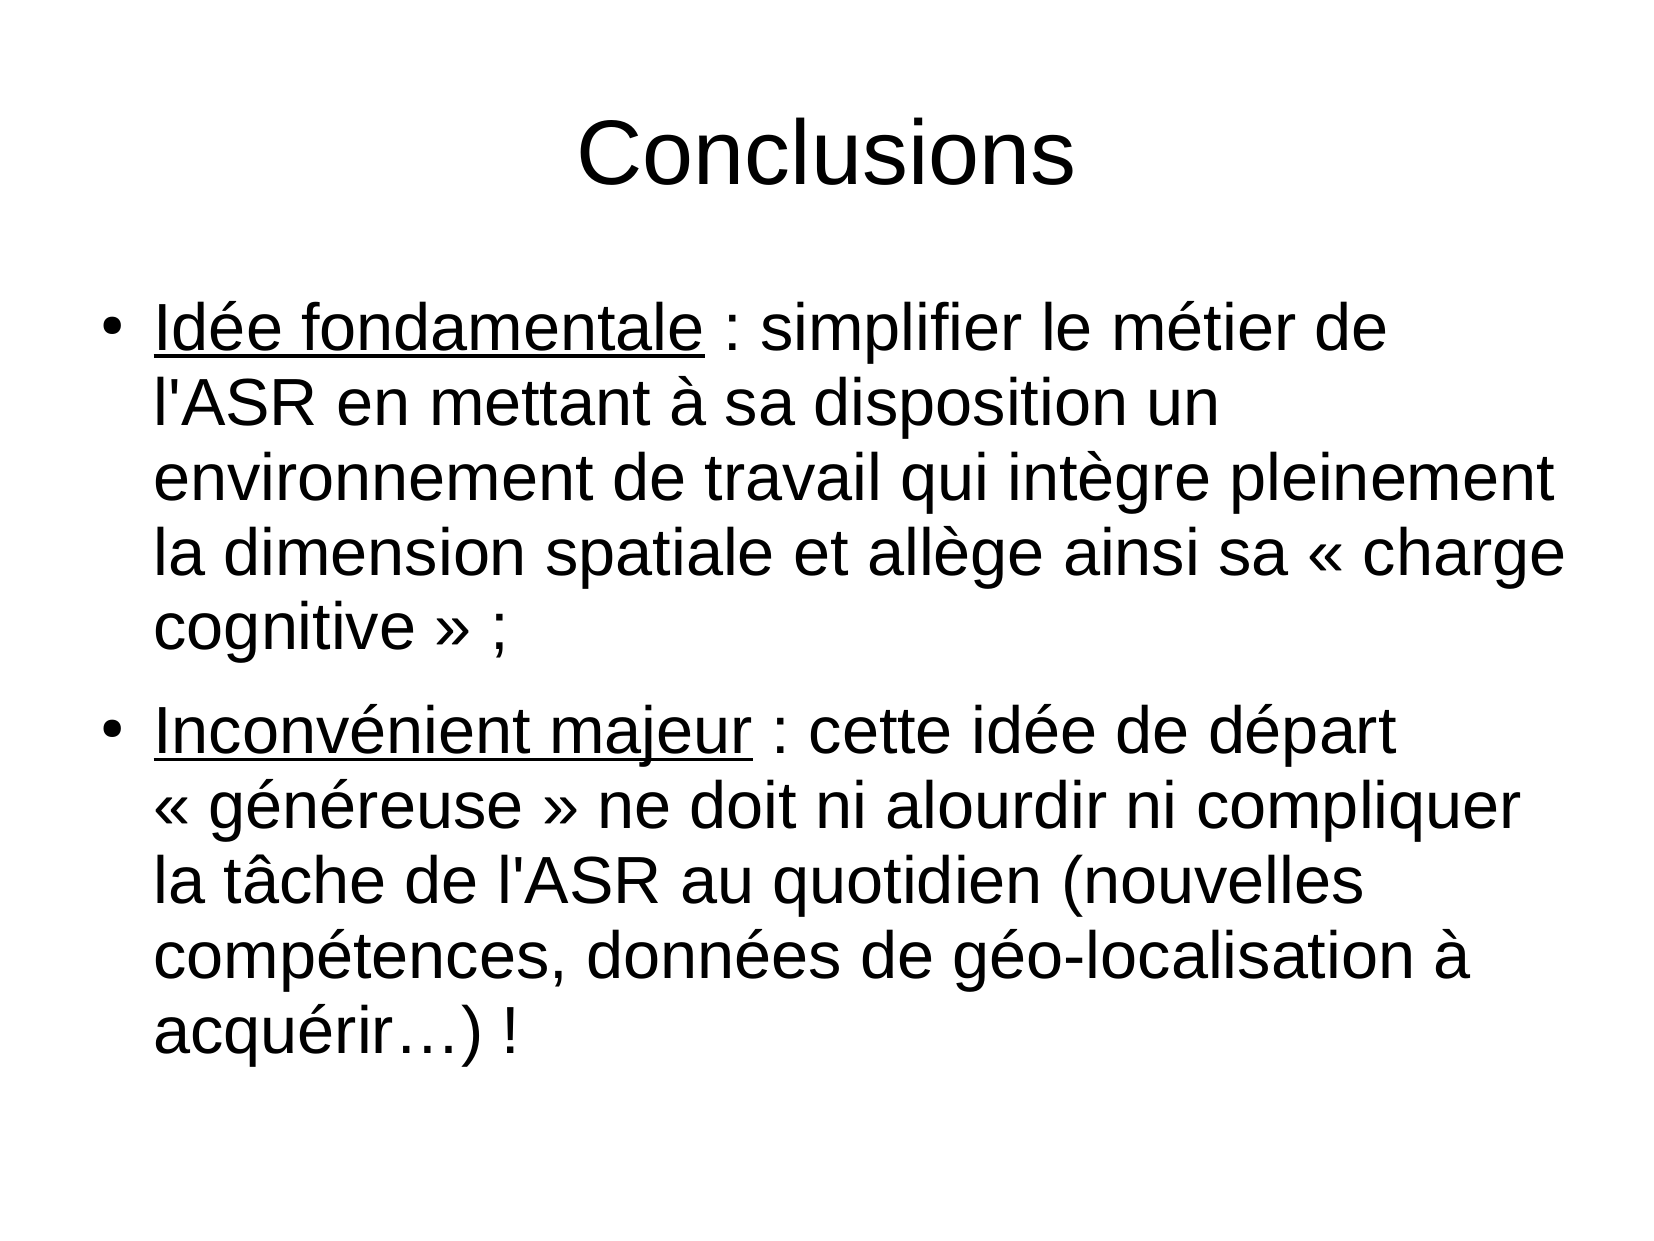

# Conclusions
Idée fondamentale : simplifier le métier de l'ASR en mettant à sa disposition un environnement de travail qui intègre pleinement la dimension spatiale et allège ainsi sa « charge cognitive » ;
Inconvénient majeur : cette idée de départ « généreuse » ne doit ni alourdir ni compliquer la tâche de l'ASR au quotidien (nouvelles compétences, données de géo-localisation à acquérir…) !